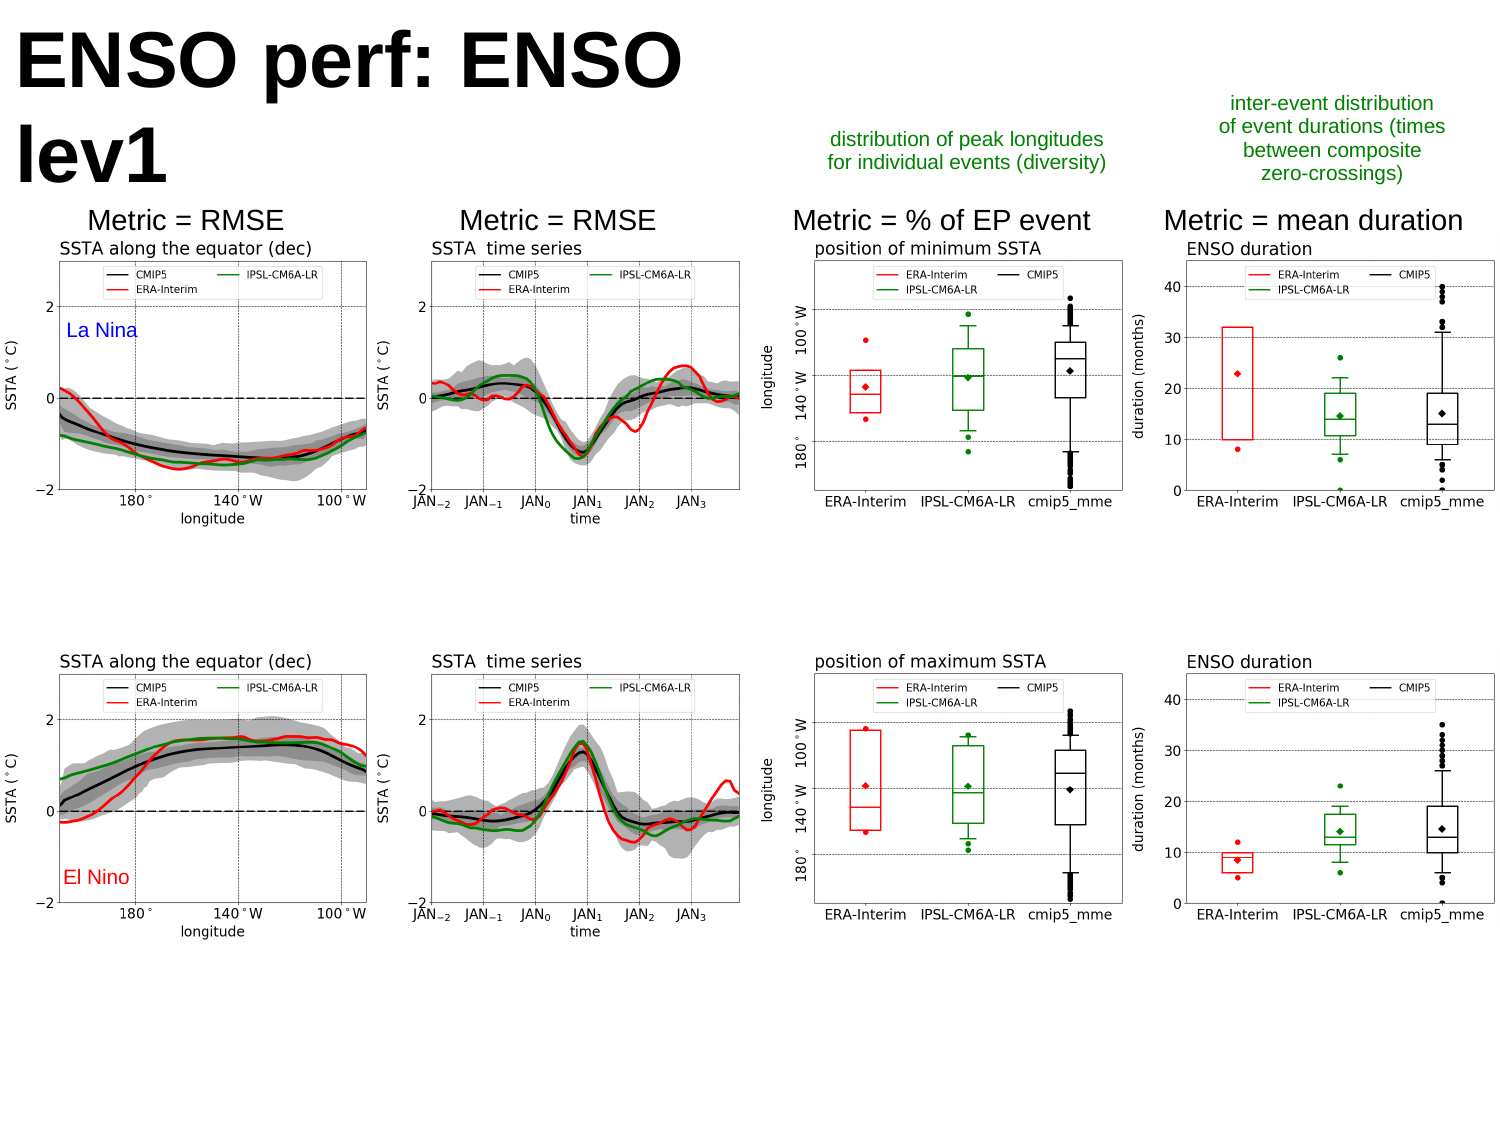

# ENSO perf: ENSO lev1
inter-event distribution
of event durations (times
between composite
zero-crossings)
distribution of peak longitudes
for individual events (diversity)
Metric = RMSE
Metric = RMSE
Metric = % of EP event
Metric = mean duration
La Nina
El Nino